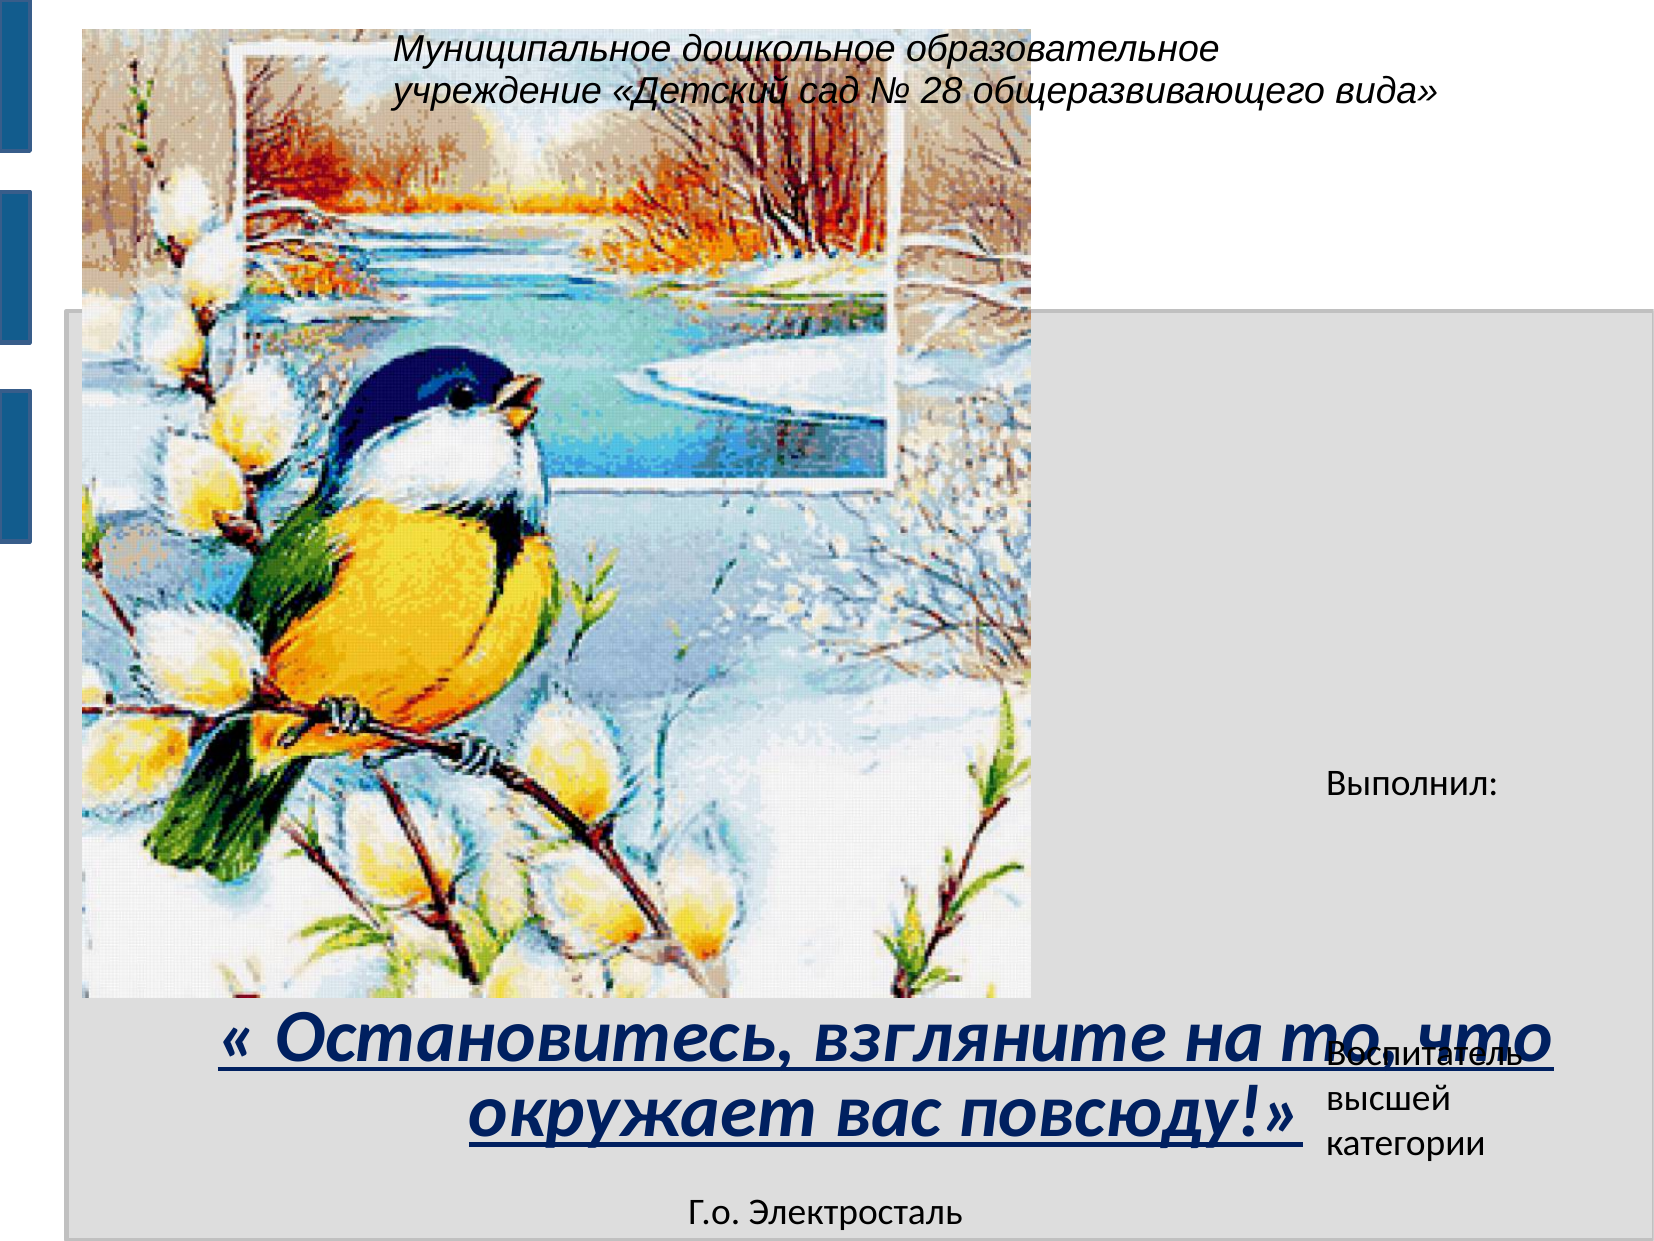

Муниципальное дошкольное образовательное
учреждение «Детский сад № 28 общеразвивающего вида»
Выполнил: Воспитатель высшей категории Сартакова И.Ю.
« Остановитесь, взгляните на то, что окружает вас повсюду!»
Г.о. Электросталь